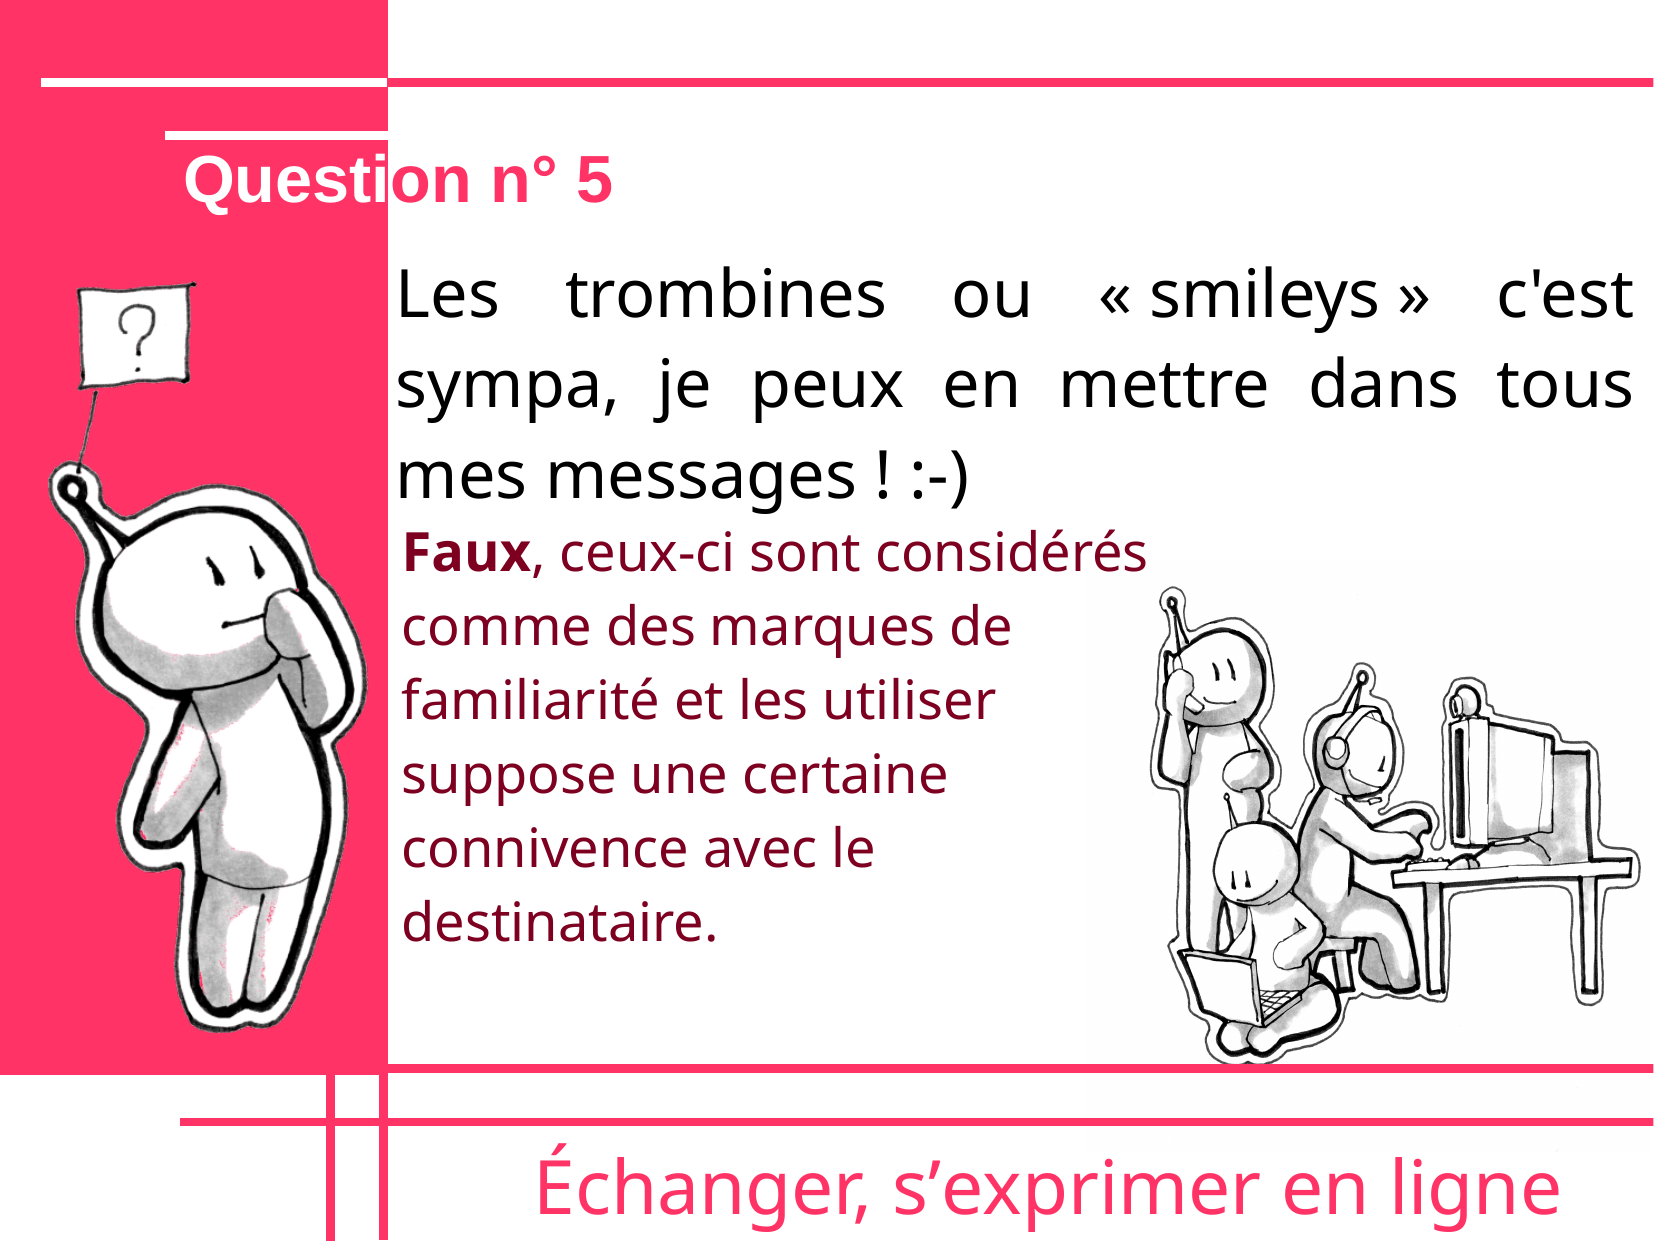

Question n° 5
Les trombines ou « smileys » c'est sympa, je peux en mettre dans tous mes messages ! :-)
Faux, ceux-ci sont considérés comme des marques de familiarité et les utiliser suppose une certaine connivence avec le destinataire.
Échanger, sʼexprimer en ligne